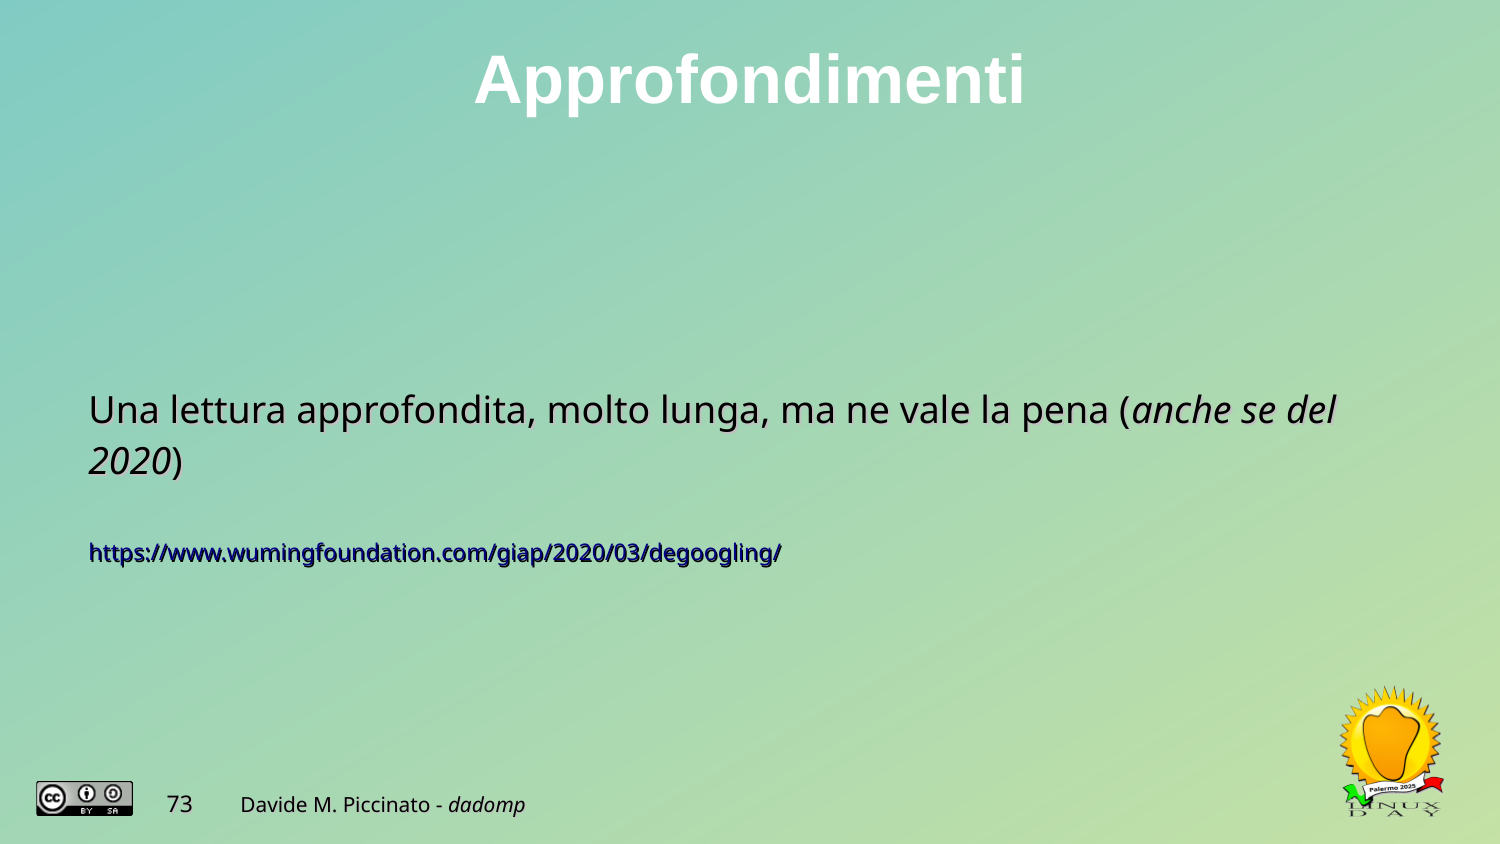

# Approfondimenti
Una lettura approfondita, molto lunga, ma ne vale la pena (anche se del 2020)
https://www.wumingfoundation.com/giap/2020/03/degoogling/